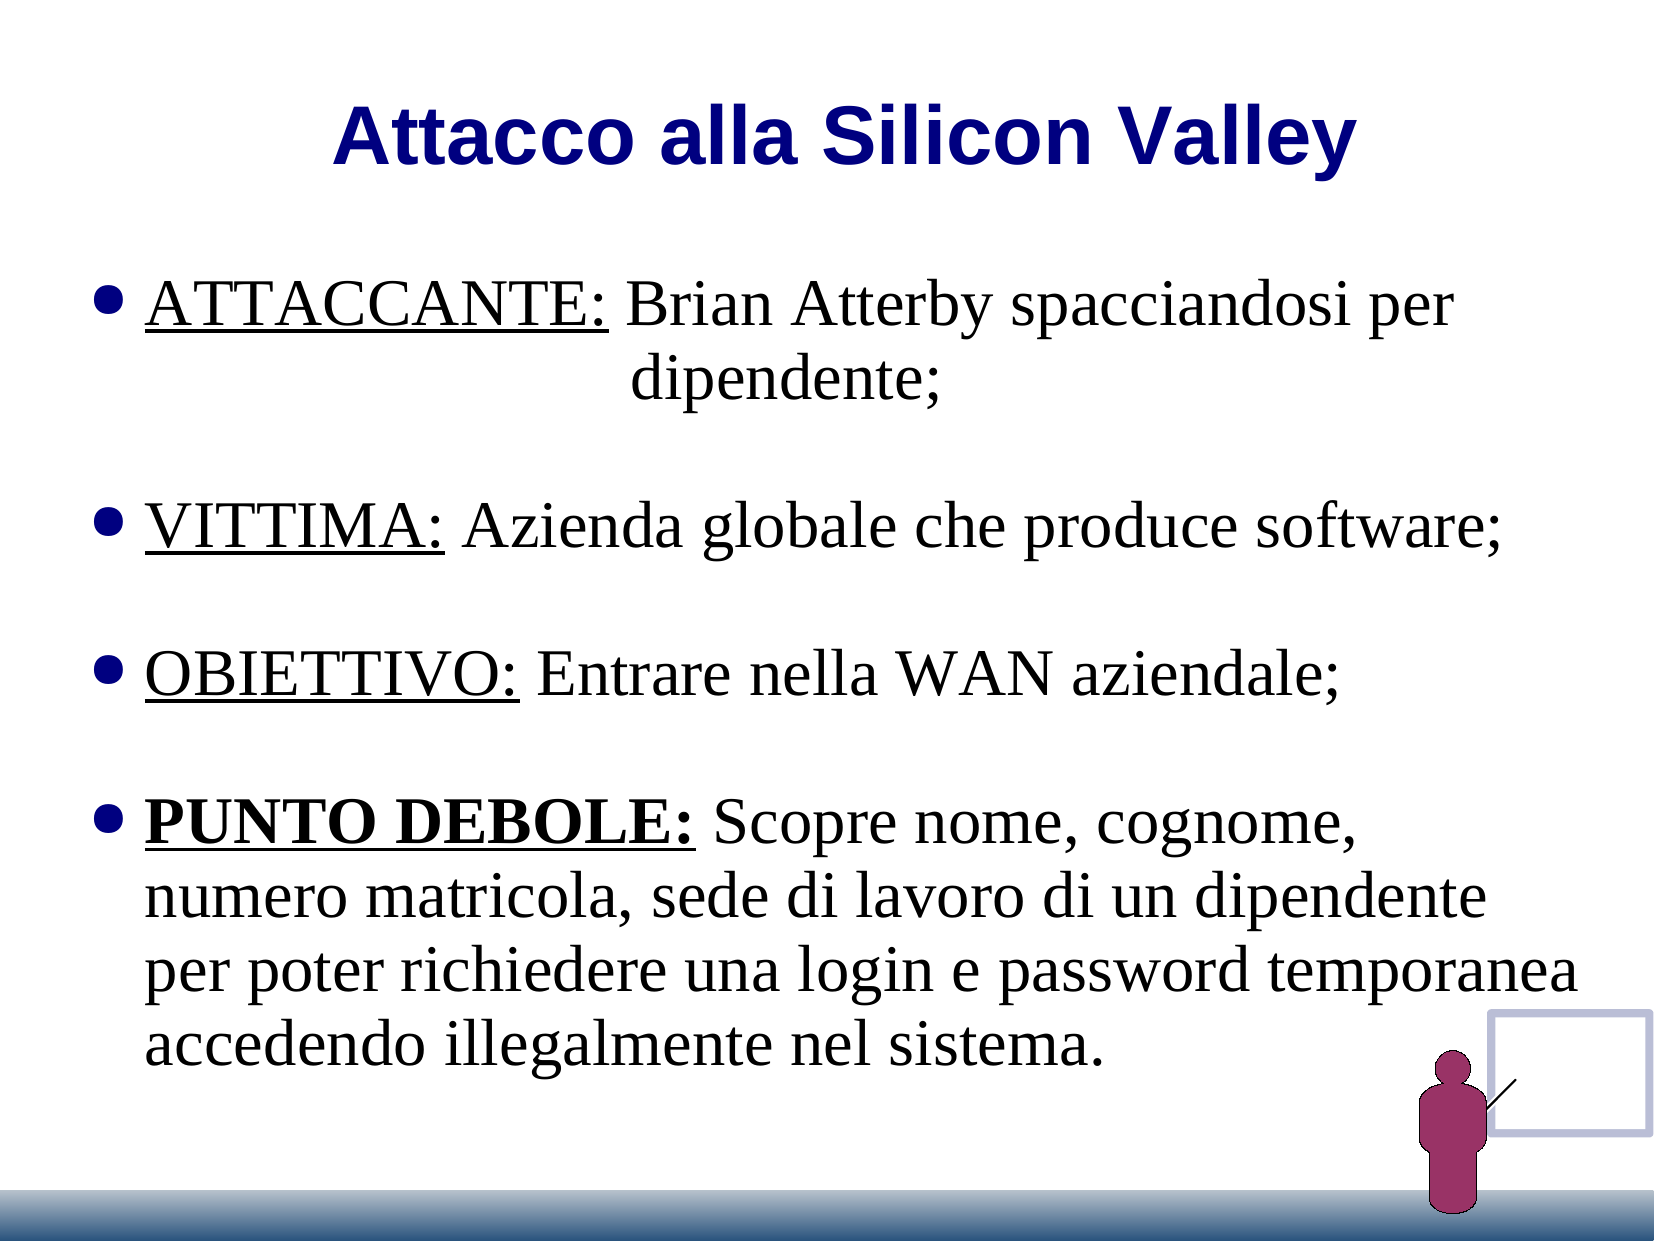

# Attacco alla Silicon Valley
 ATTACCANTE: Brian Atterby spacciandosi per
 dipendente;
 VITTIMA: Azienda globale che produce software;
 OBIETTIVO: Entrare nella WAN aziendale;
 PUNTO DEBOLE: Scopre nome, cognome,
 numero matricola, sede di lavoro di un dipendente
 per poter richiedere una login e password temporanea
 accedendo illegalmente nel sistema.